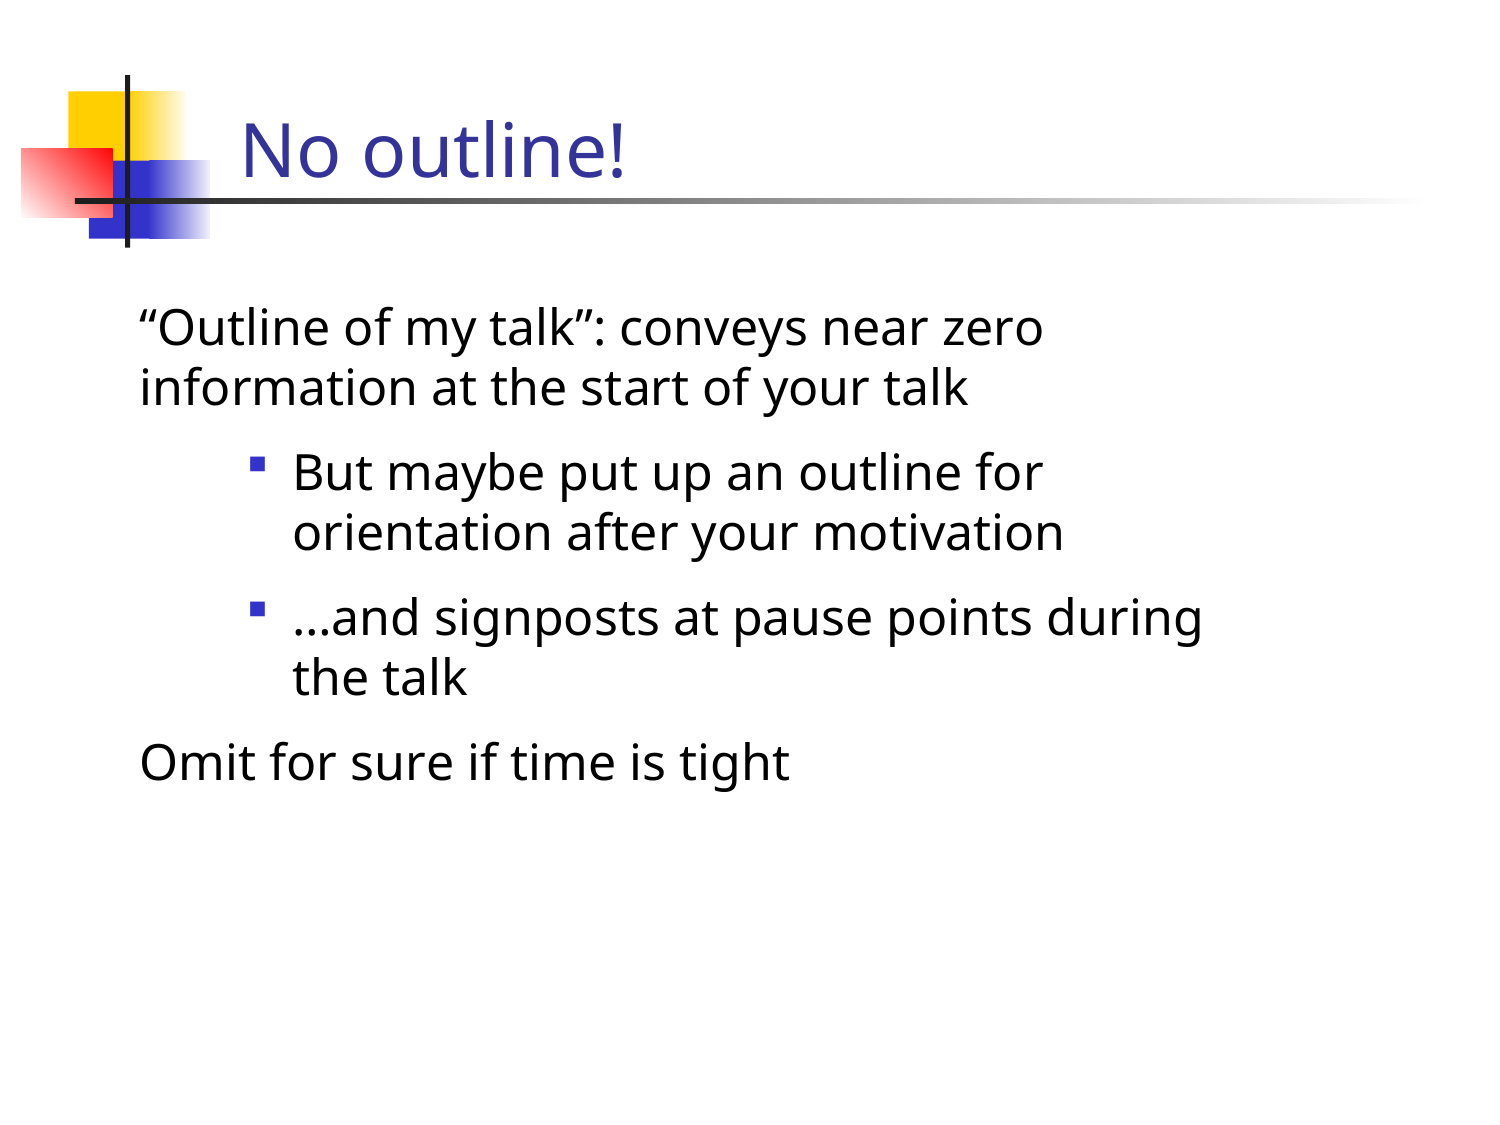

# No outline!
“Outline of my talk”: conveys near zero information at the start of your talk
But maybe put up an outline for orientation after your motivation
…and signposts at pause points during the talk
Omit for sure if time is tight